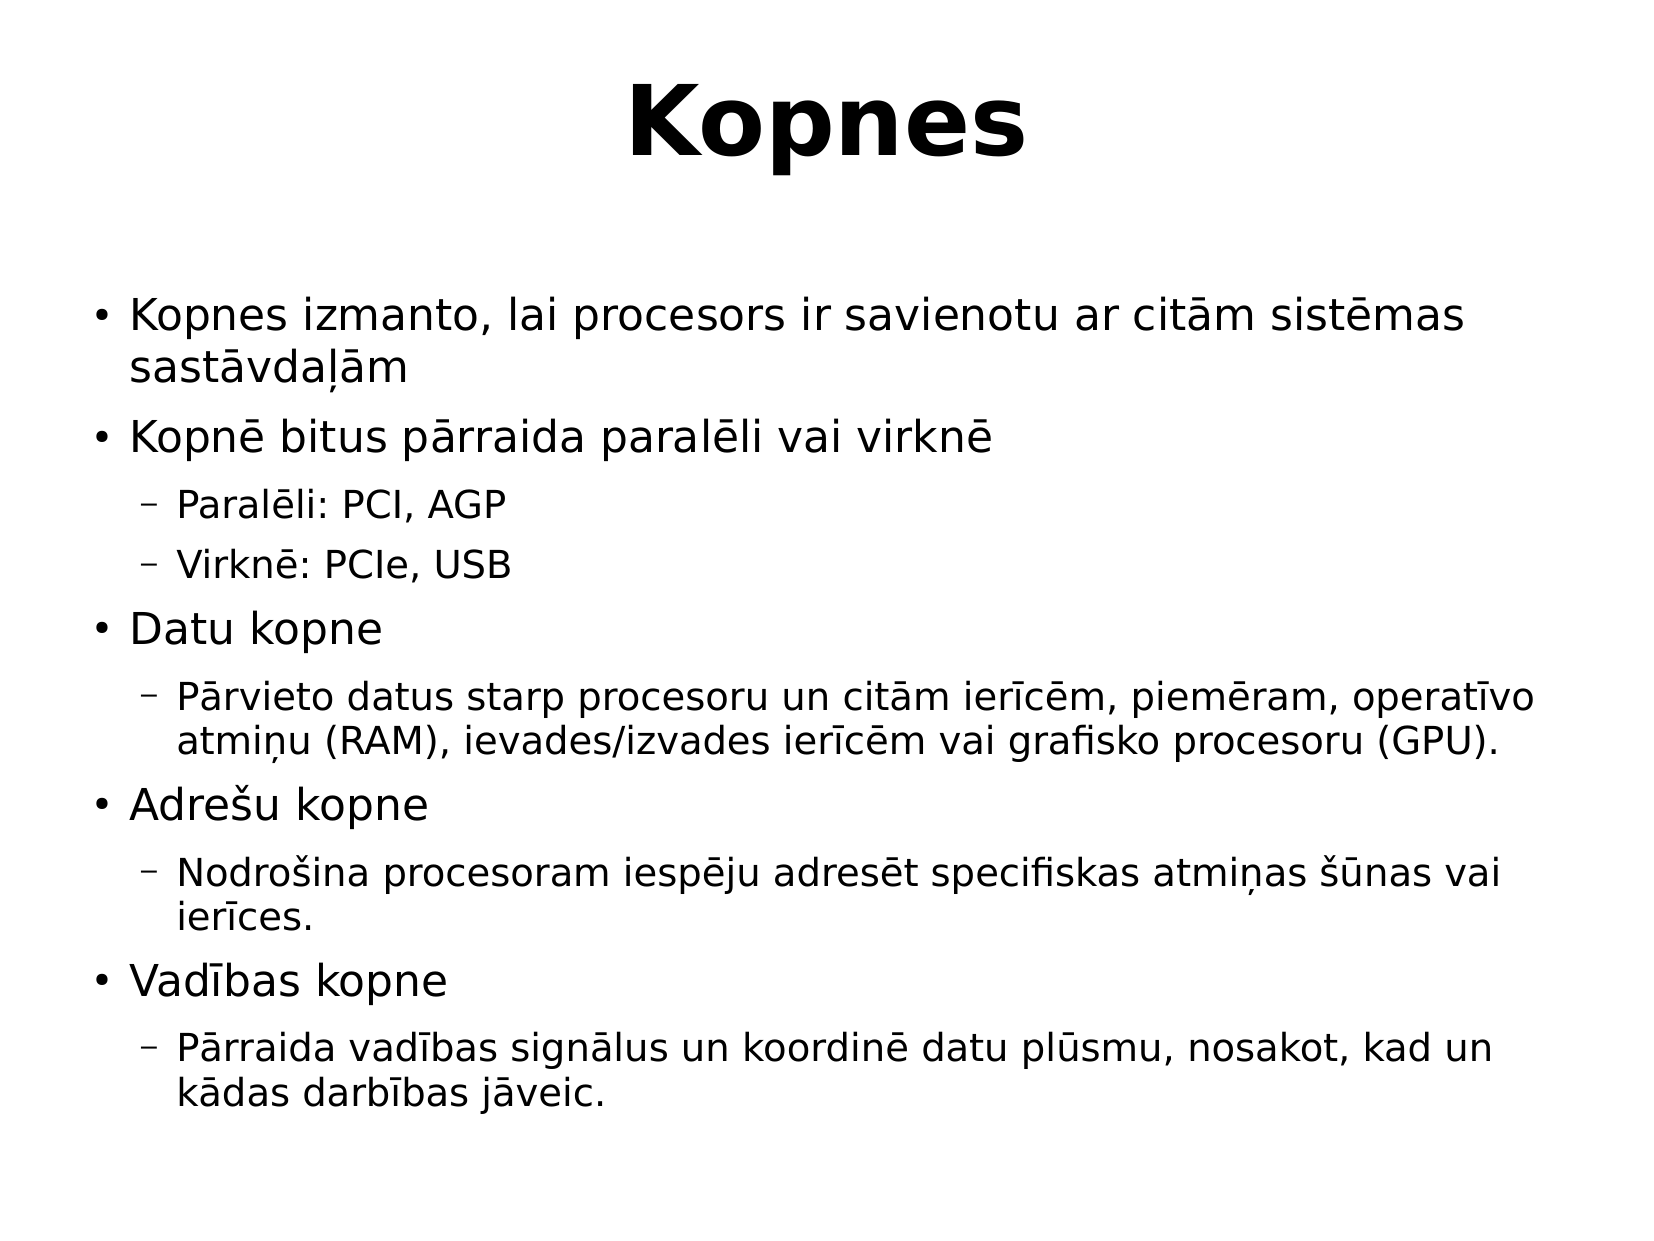

# Kopnes
Kopnes izmanto, lai procesors ir savienotu ar citām sistēmas sastāvdaļām
Kopnē bitus pārraida paralēli vai virknē
Paralēli: PCI, AGP
Virknē: PCIe, USB
Datu kopne
Pārvieto datus starp procesoru un citām ierīcēm, piemēram, operatīvo atmiņu (RAM), ievades/izvades ierīcēm vai grafisko procesoru (GPU).
Adrešu kopne
Nodrošina procesoram iespēju adresēt specifiskas atmiņas šūnas vai ierīces.
Vadības kopne
Pārraida vadības signālus un koordinē datu plūsmu, nosakot, kad un kādas darbības jāveic.